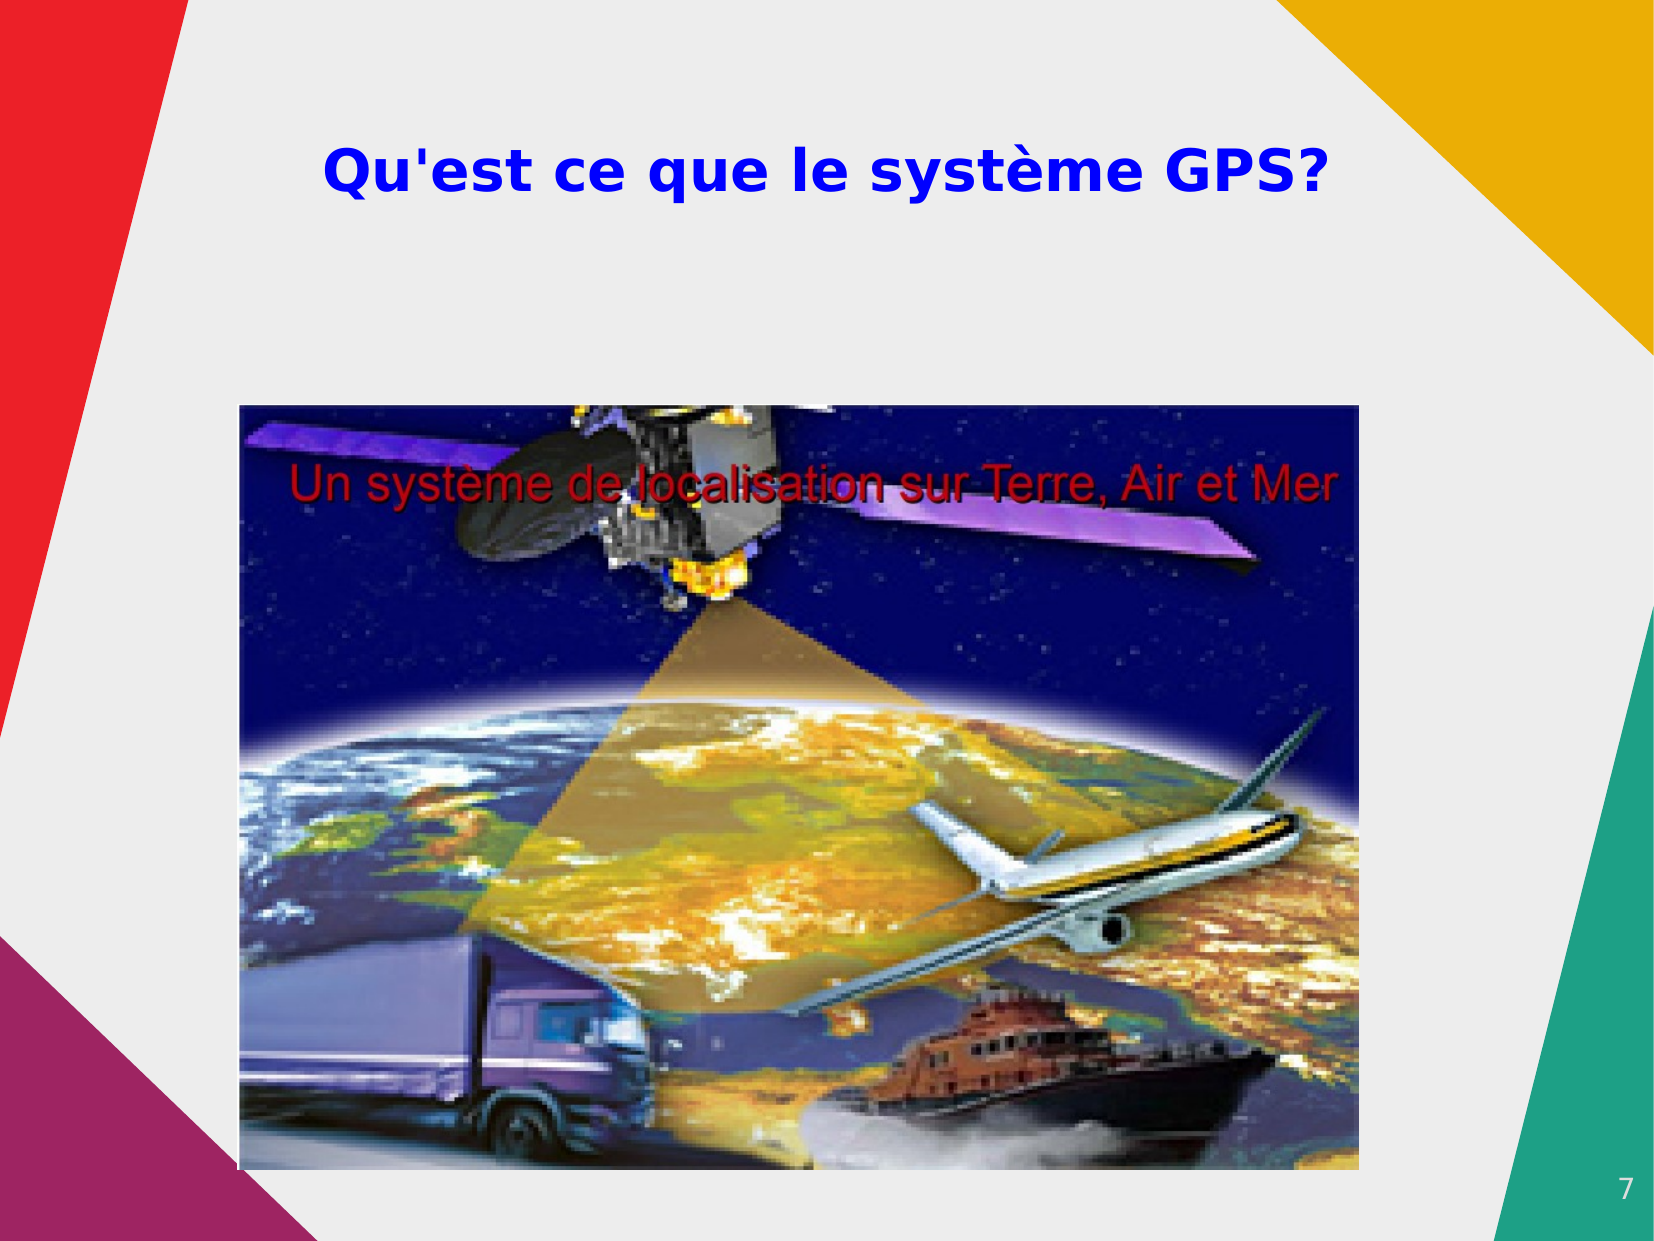

# Qu'est ce que le système GPS?
7